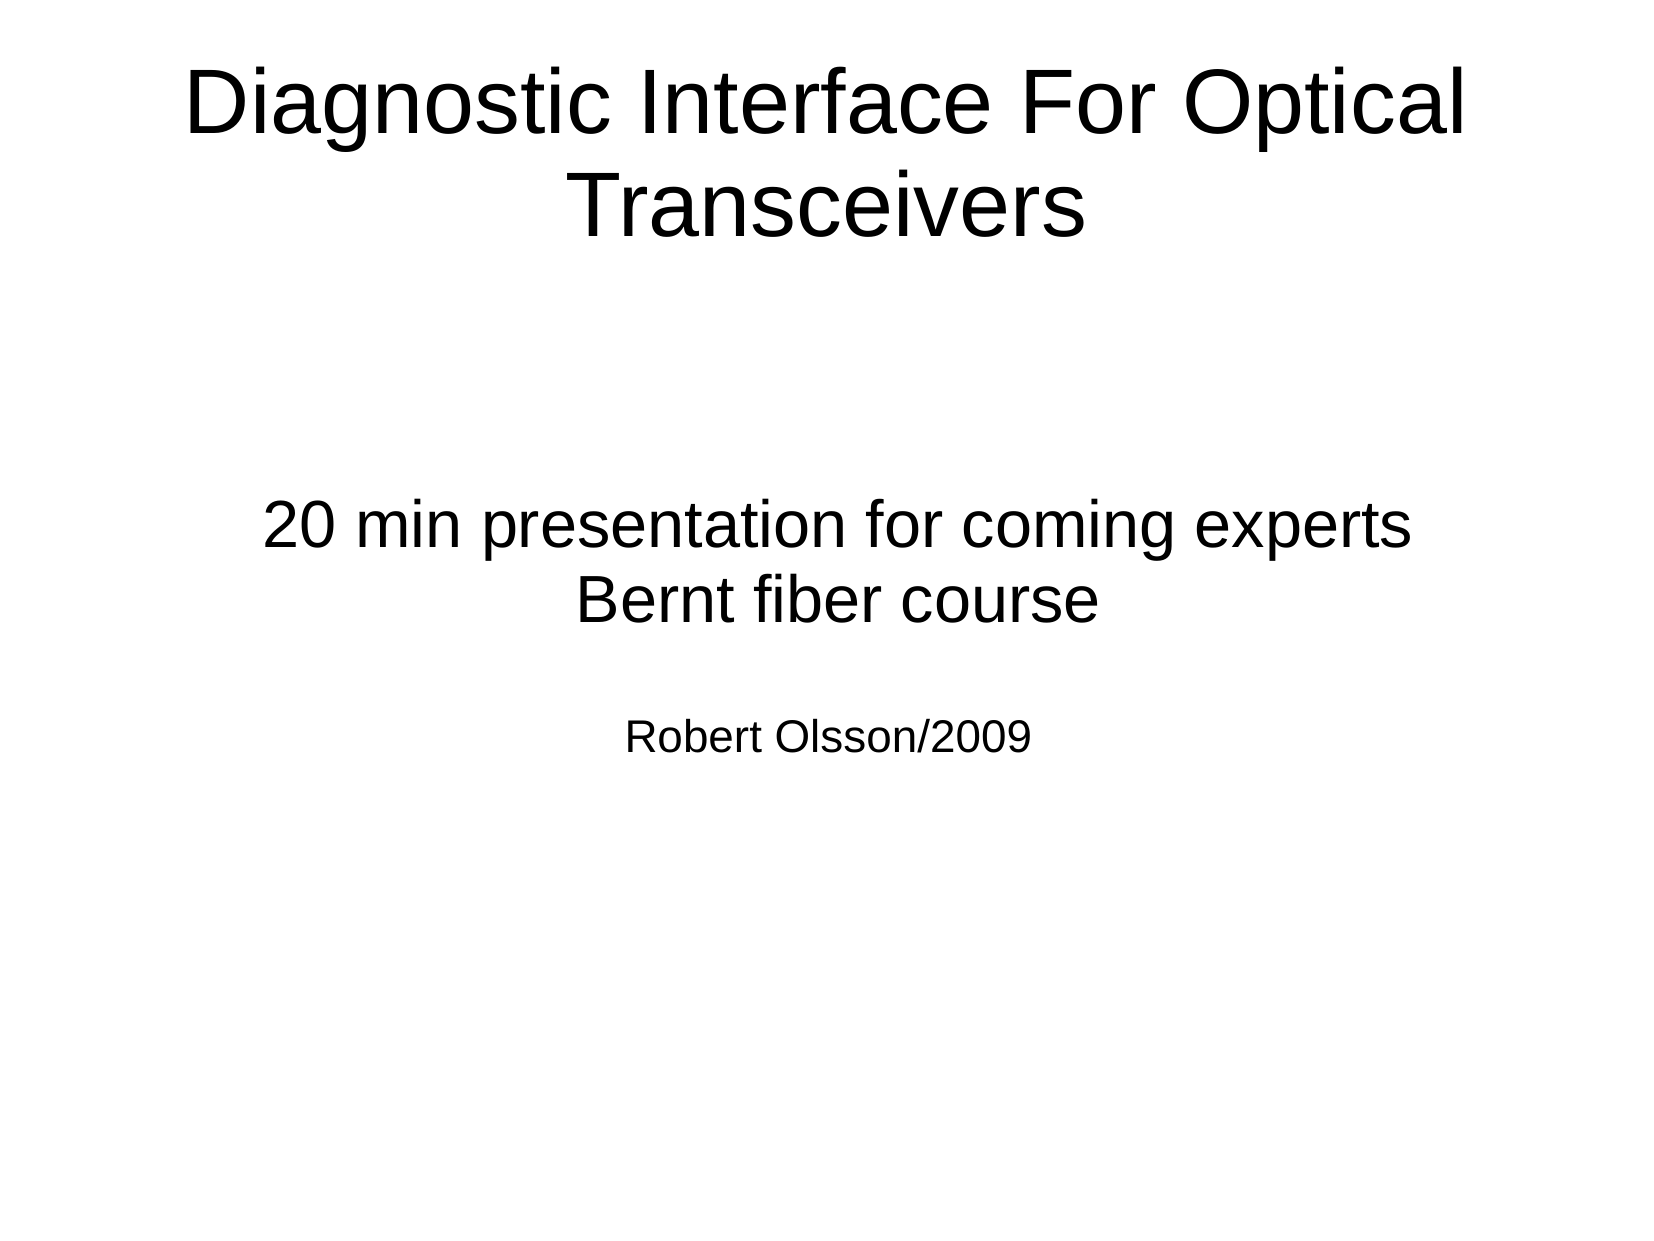

# Diagnostic Interface For Optical Transceivers
20 min presentation for coming experts
Bernt fiber course
Robert Olsson/2009